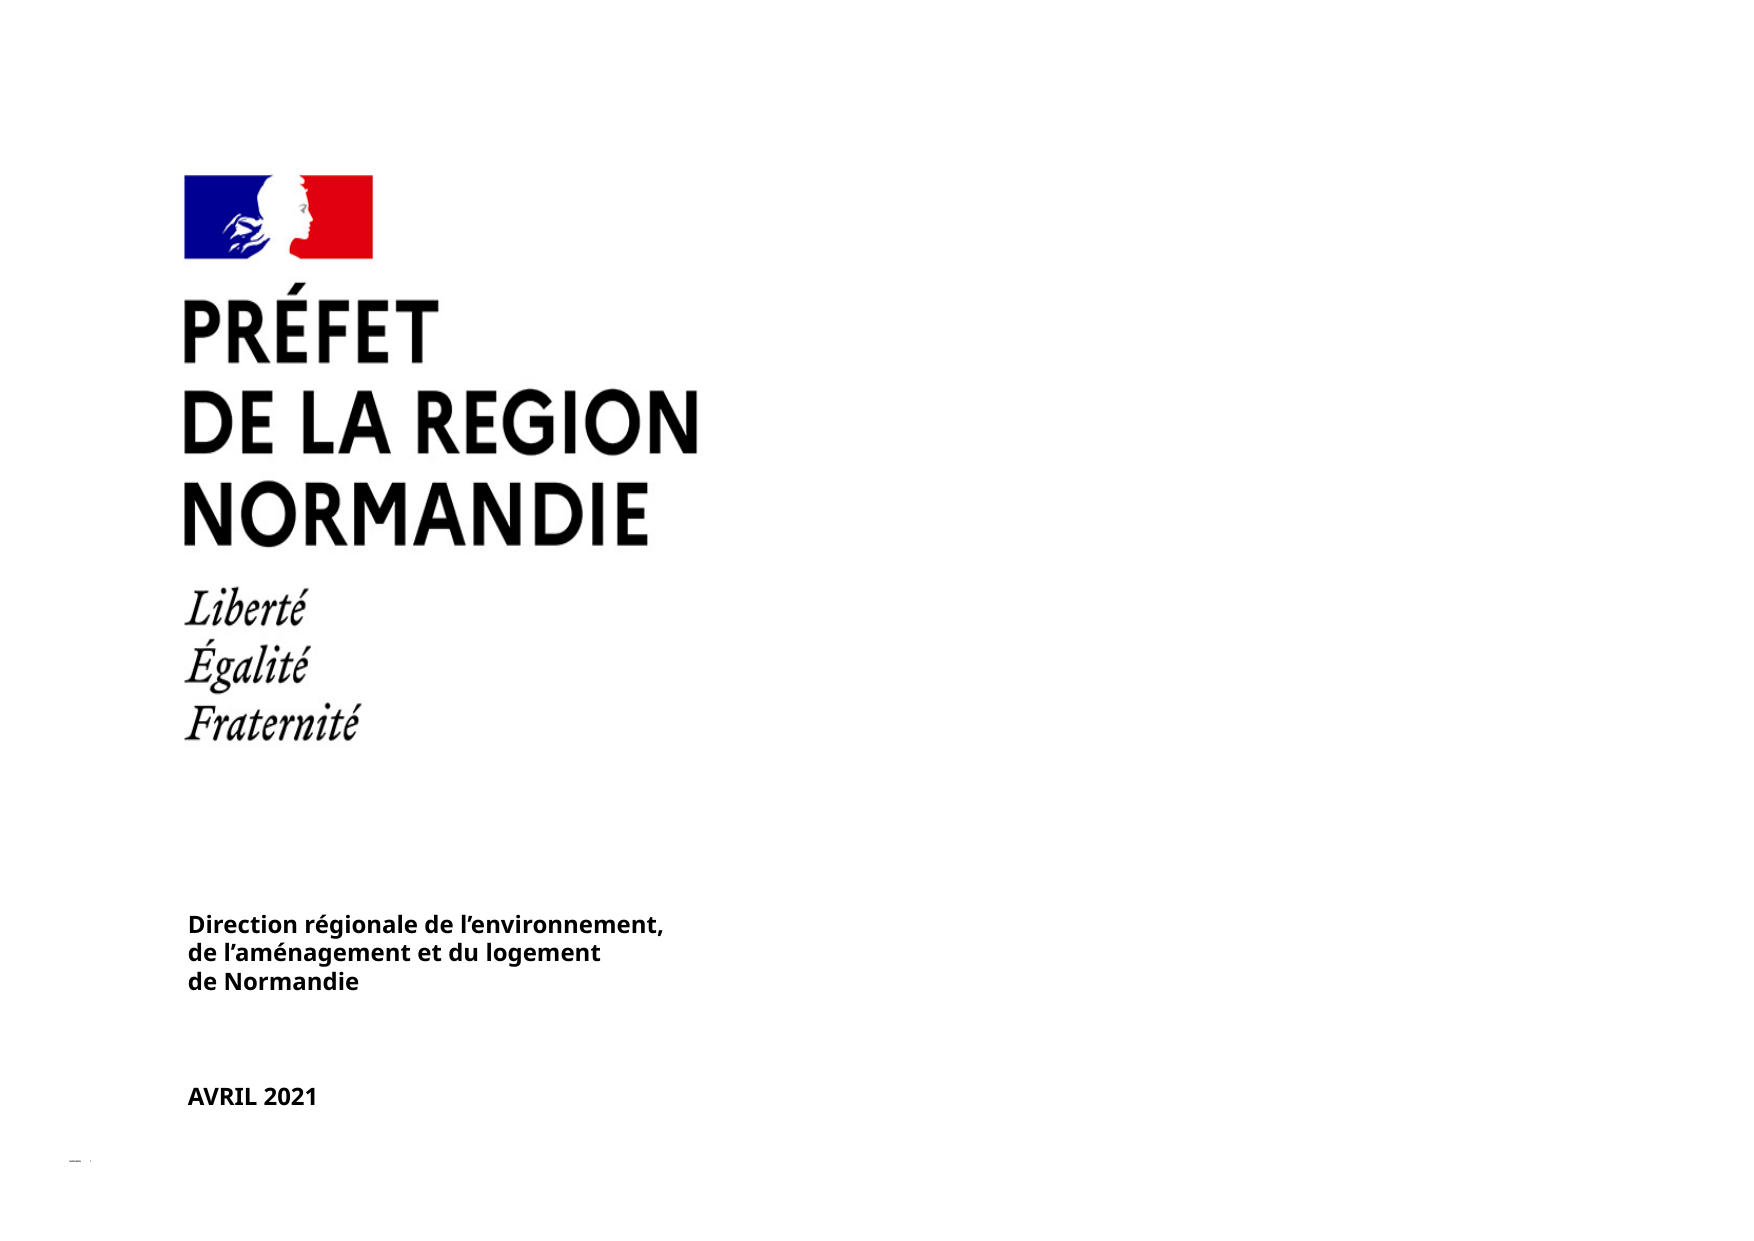

#
Direction régionale de l’environnement,
de l’aménagement et du logement
de Normandie
AVRIL 2021
XX/XX/XXXX